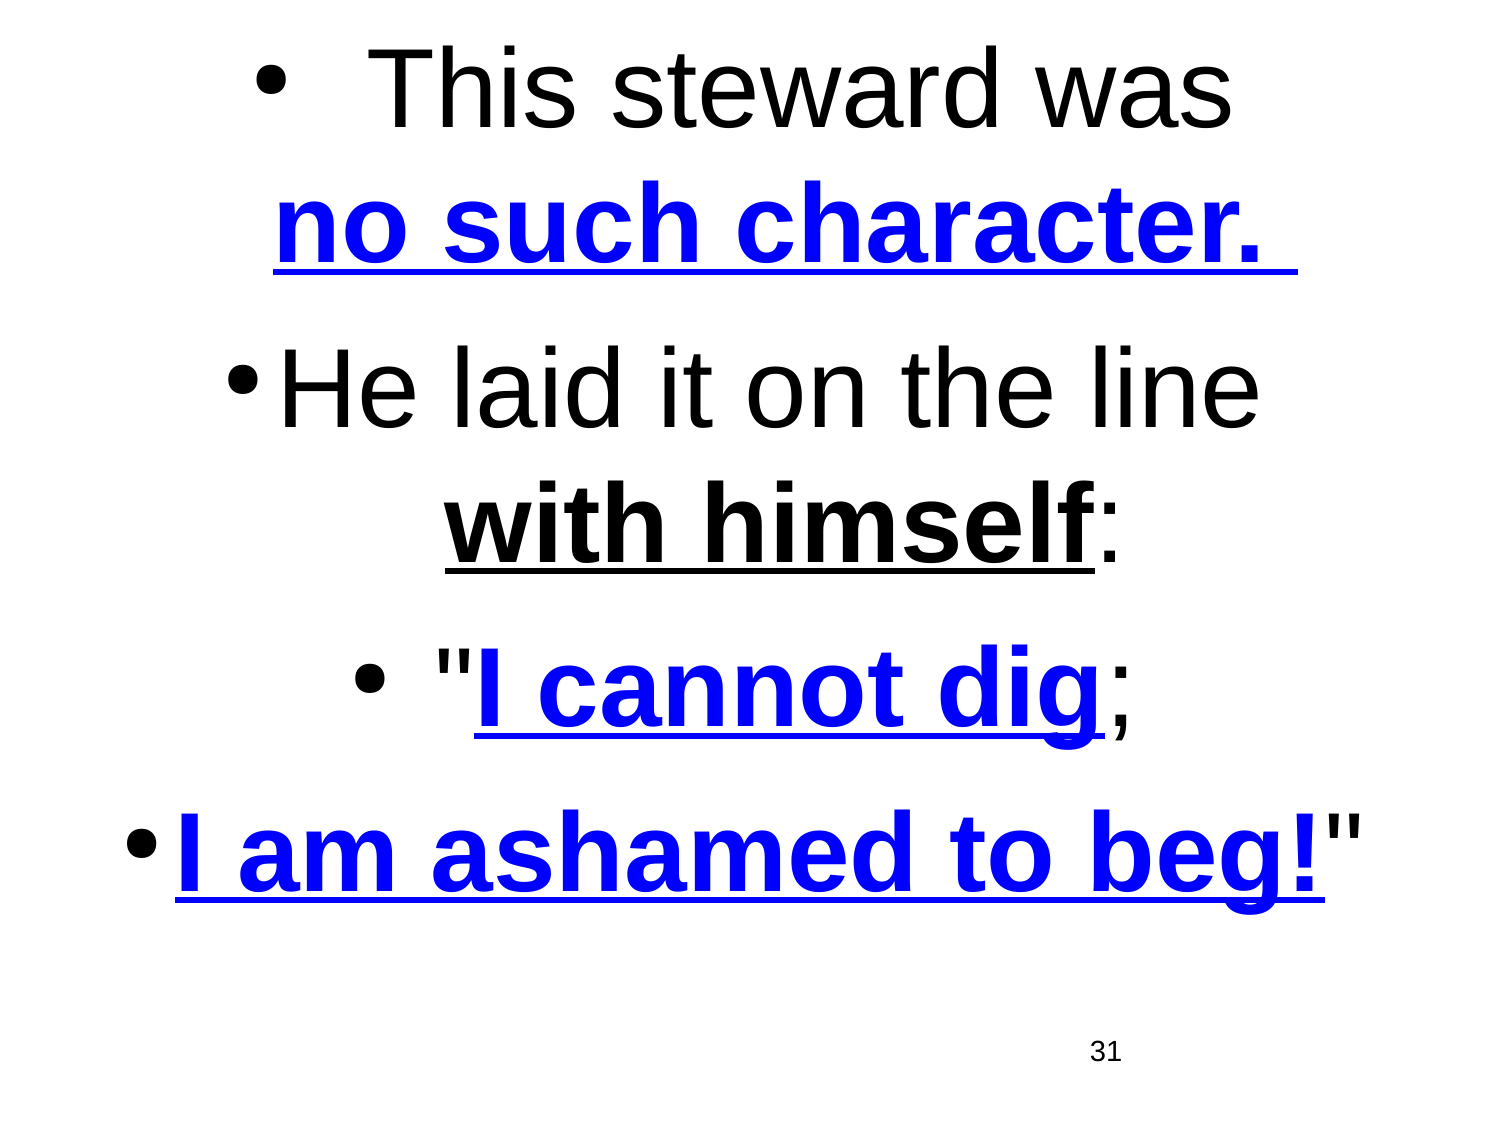

# This steward was no such character.
He laid it on the line
with himself:
 "I cannot dig;
I am ashamed to beg!"
31